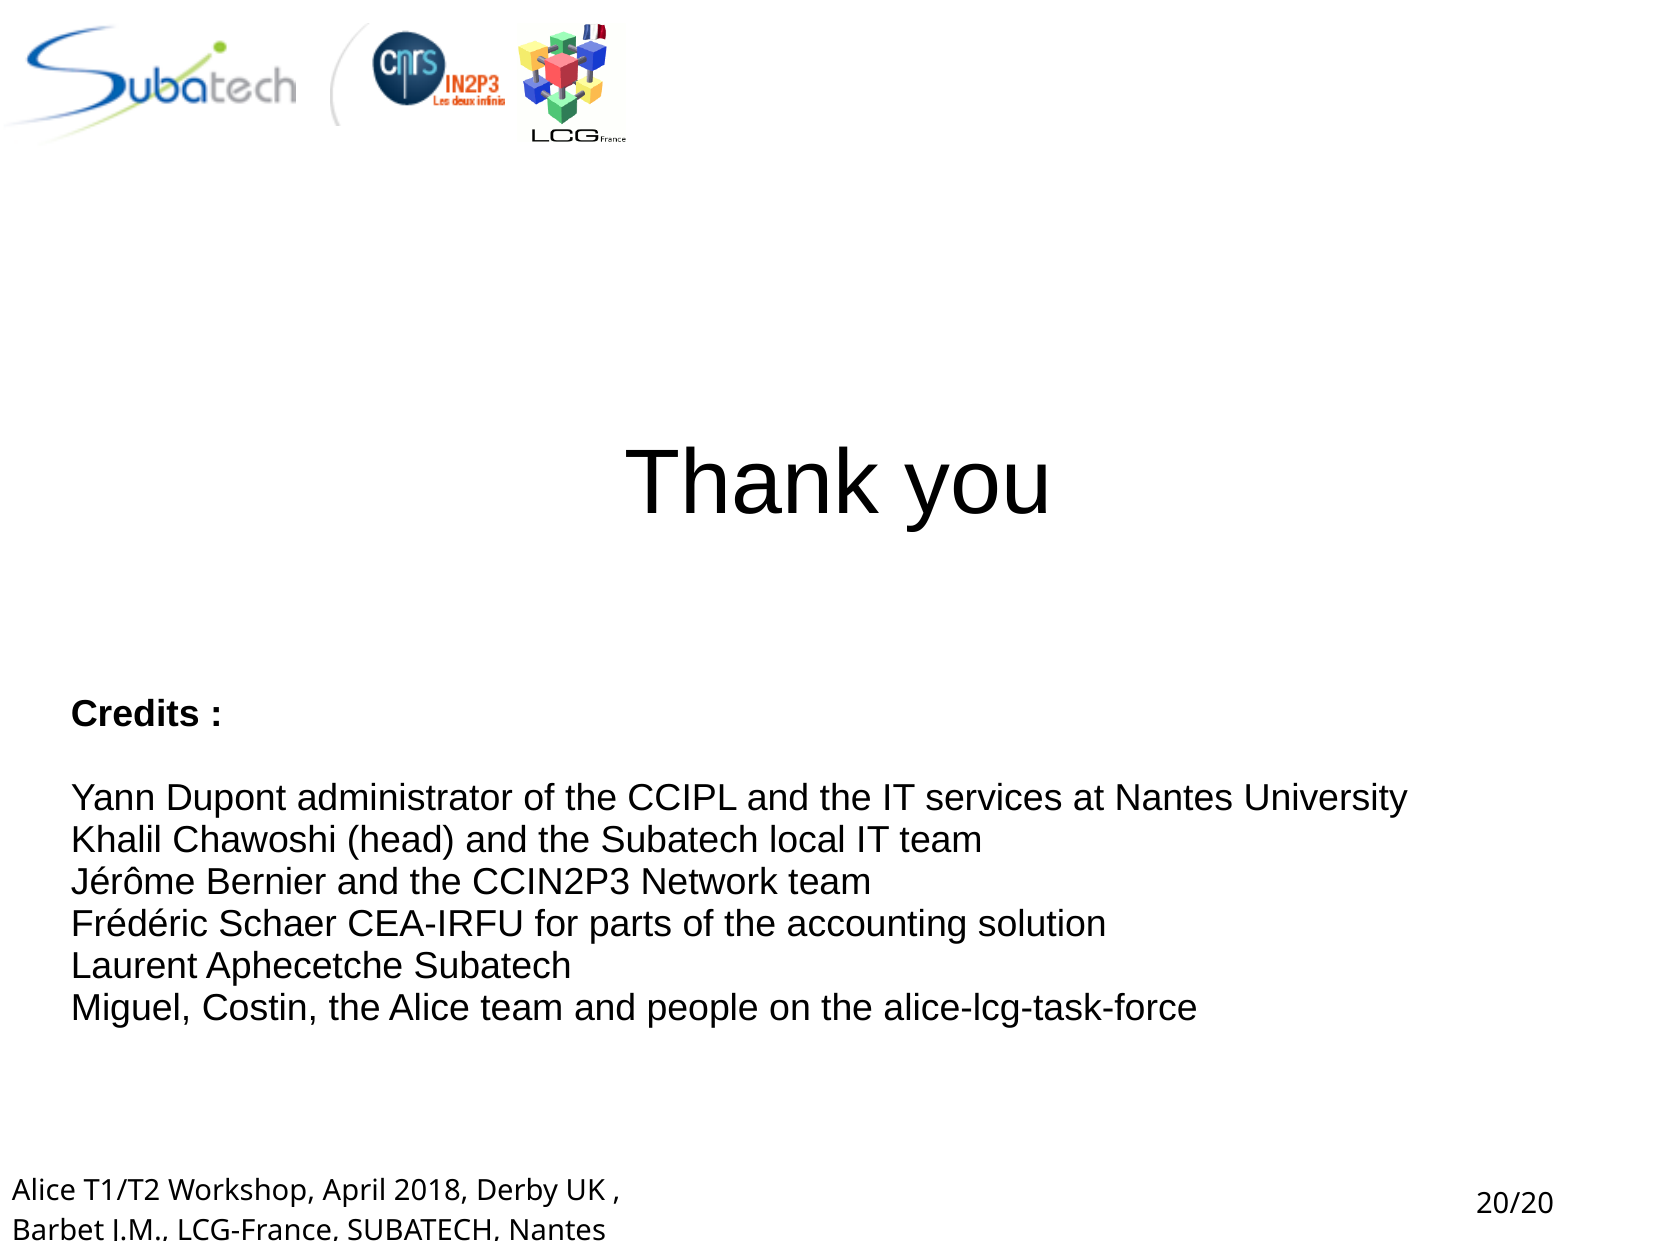

# Thank you
Credits :
Yann Dupont administrator of the CCIPL and the IT services at Nantes University
Khalil Chawoshi (head) and the Subatech local IT team
Jérôme Bernier and the CCIN2P3 Network team
Frédéric Schaer CEA-IRFU for parts of the accounting solution
Laurent Aphecetche Subatech
Miguel, Costin, the Alice team and people on the alice-lcg-task-force
20